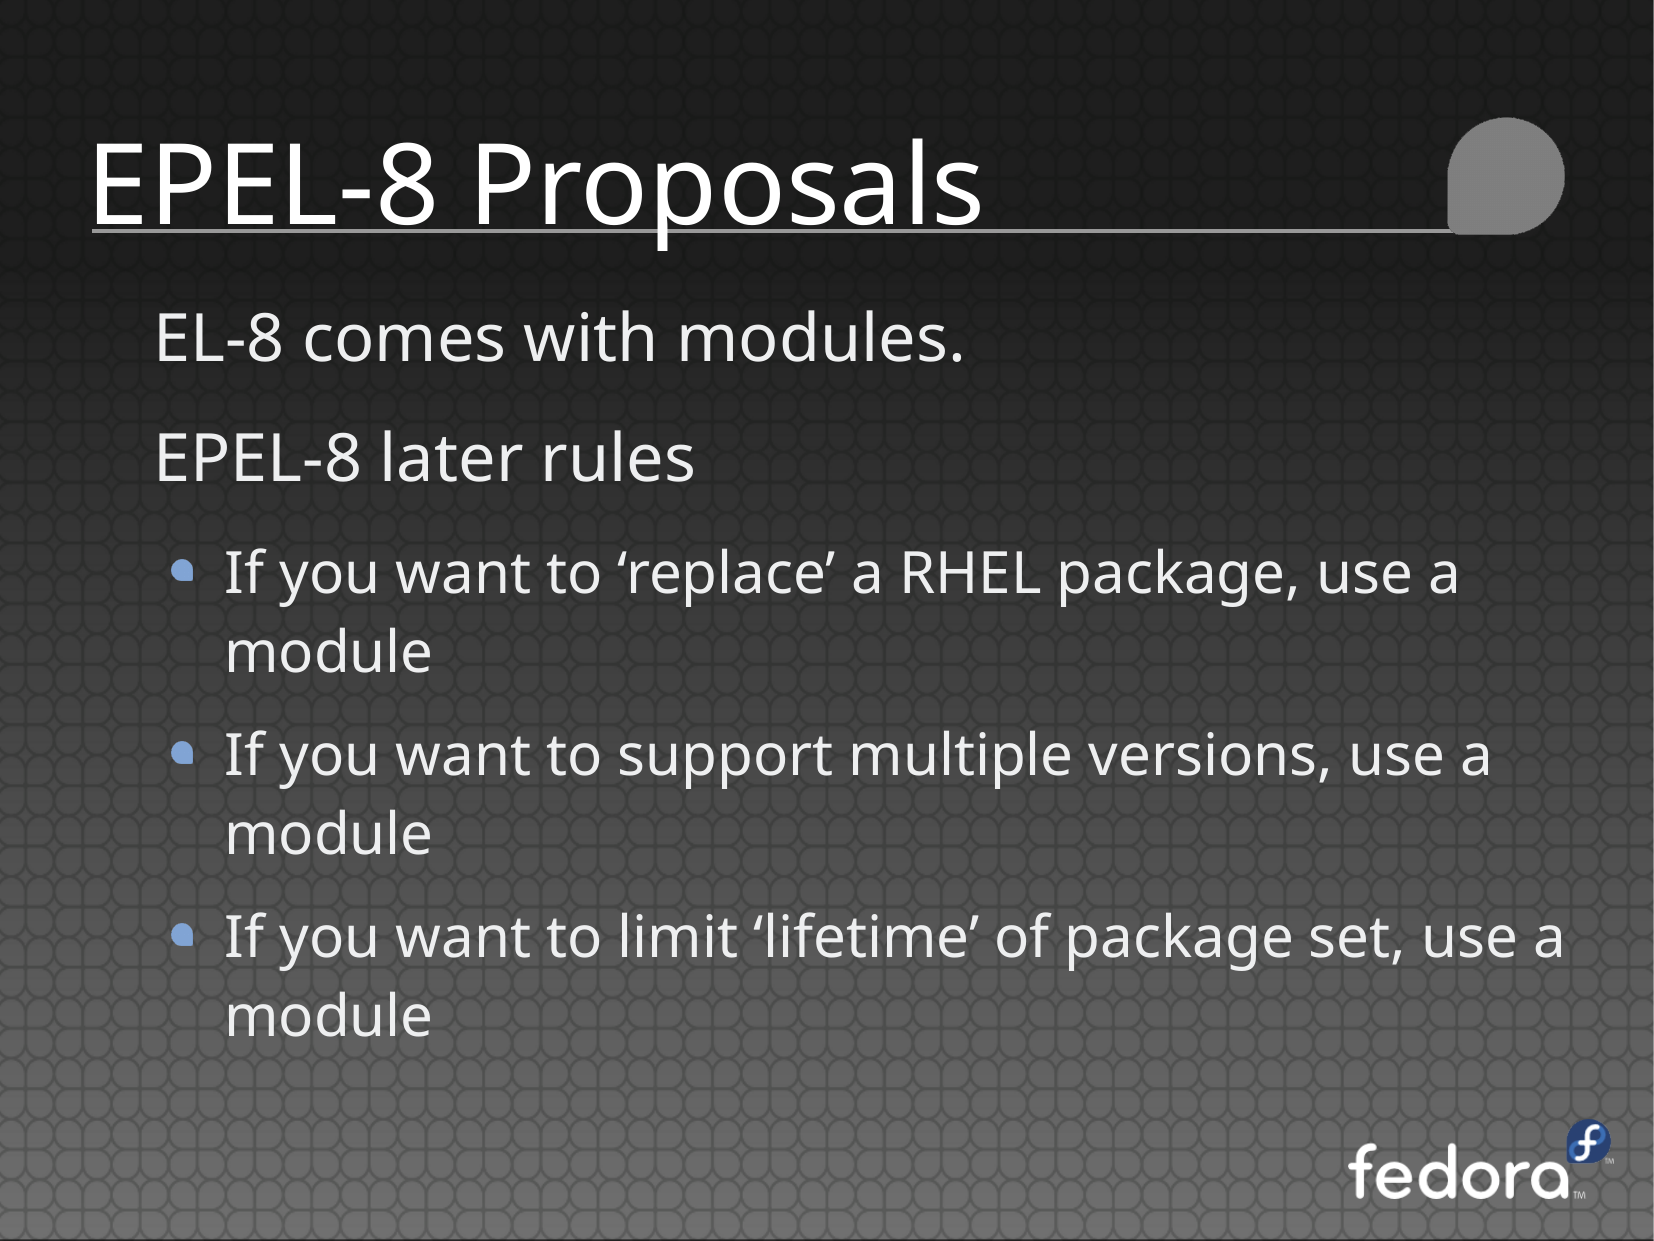

# EPEL-8 Proposals
EL-8 comes with modules.
EPEL-8 later rules
If you want to ‘replace’ a RHEL package, use a module
If you want to support multiple versions, use a module
If you want to limit ‘lifetime’ of package set, use a module